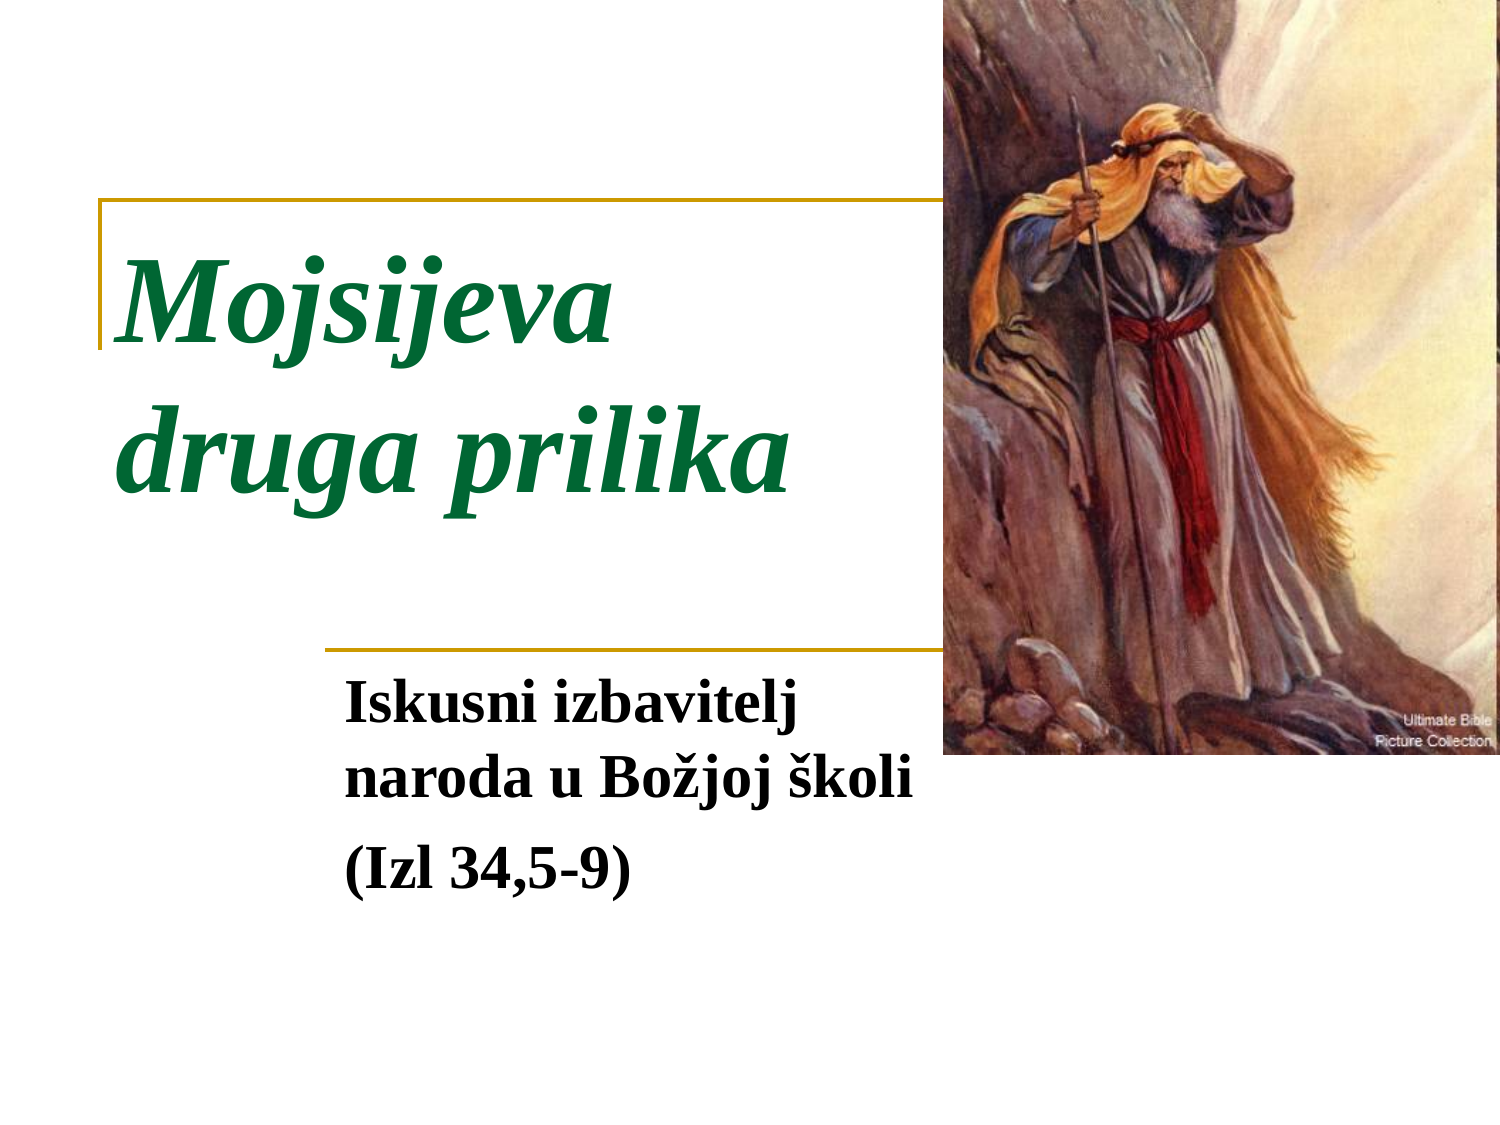

# Mojsijeva druga prilika
Iskusni izbavitelj naroda u Božjoj školi
(Izl 34,5-9)